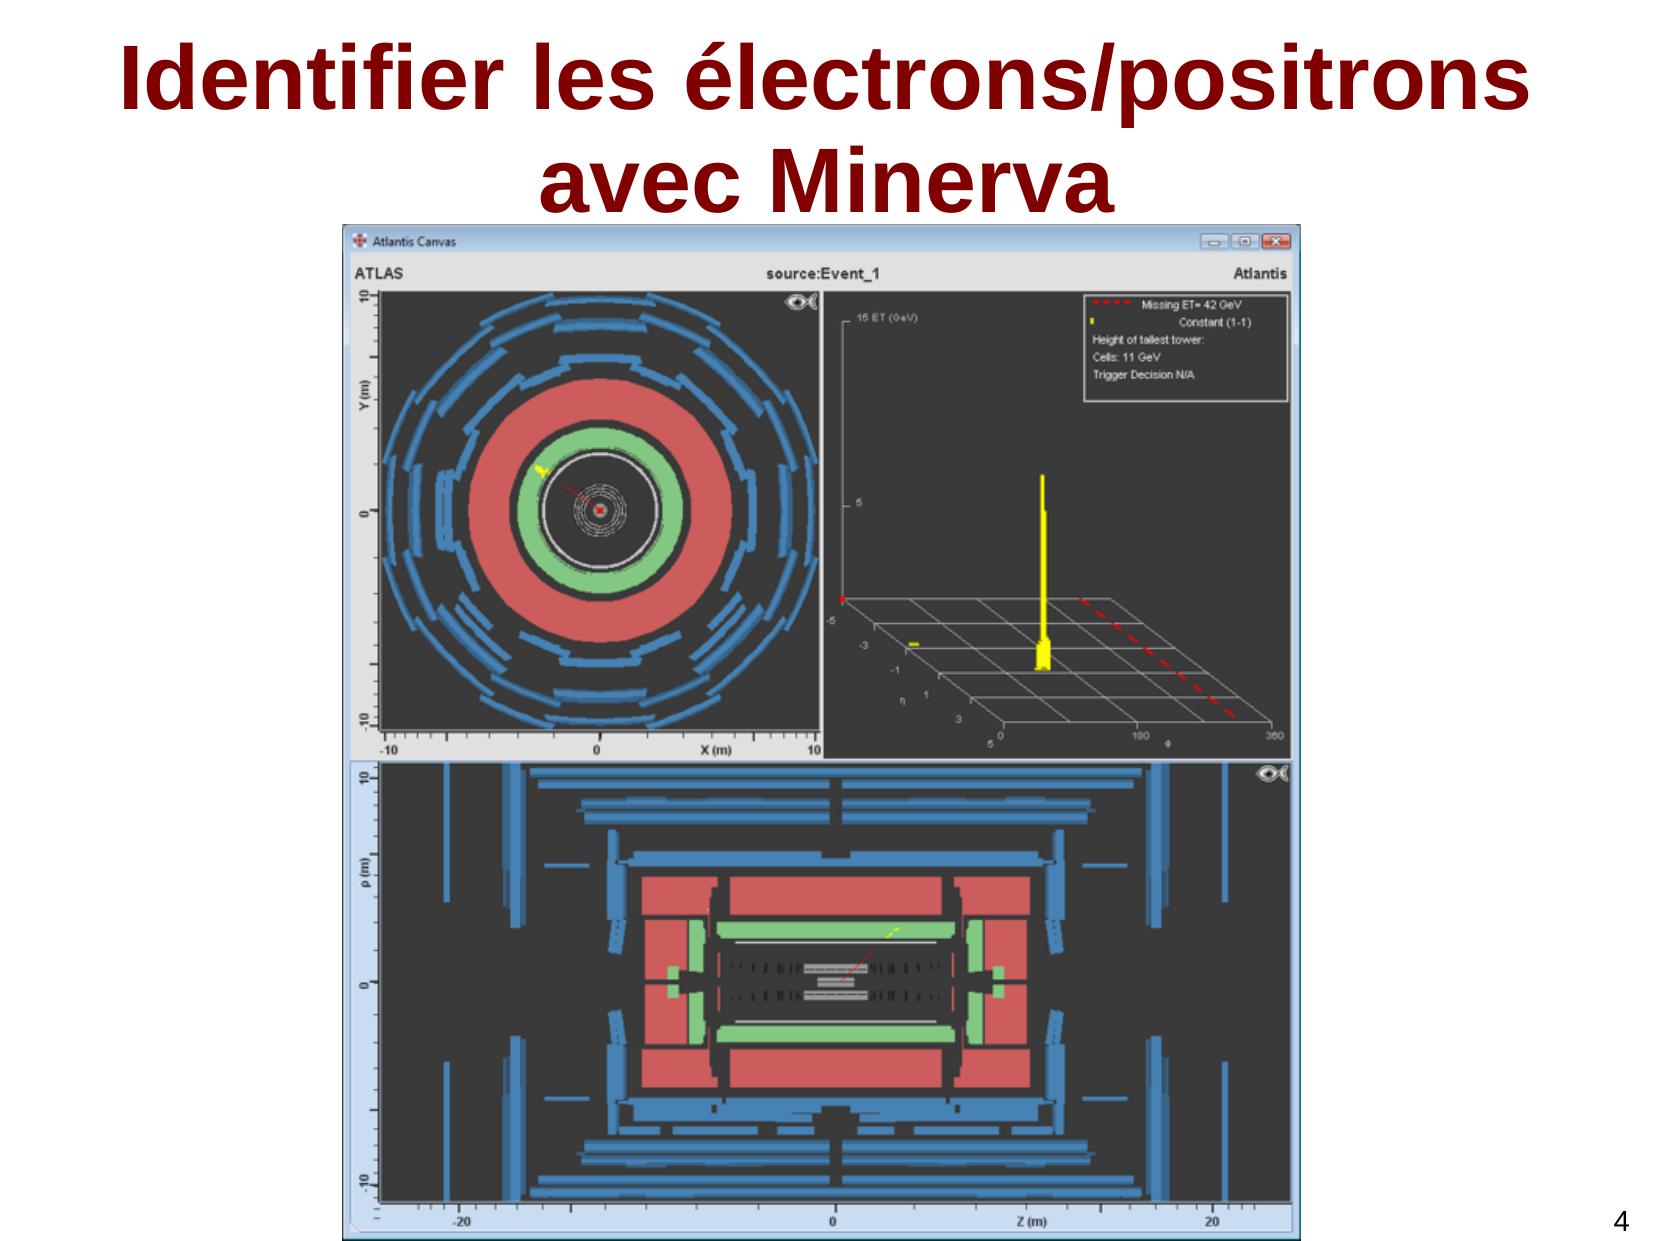

# Identifier les électrons/positrons avec Minerva
4